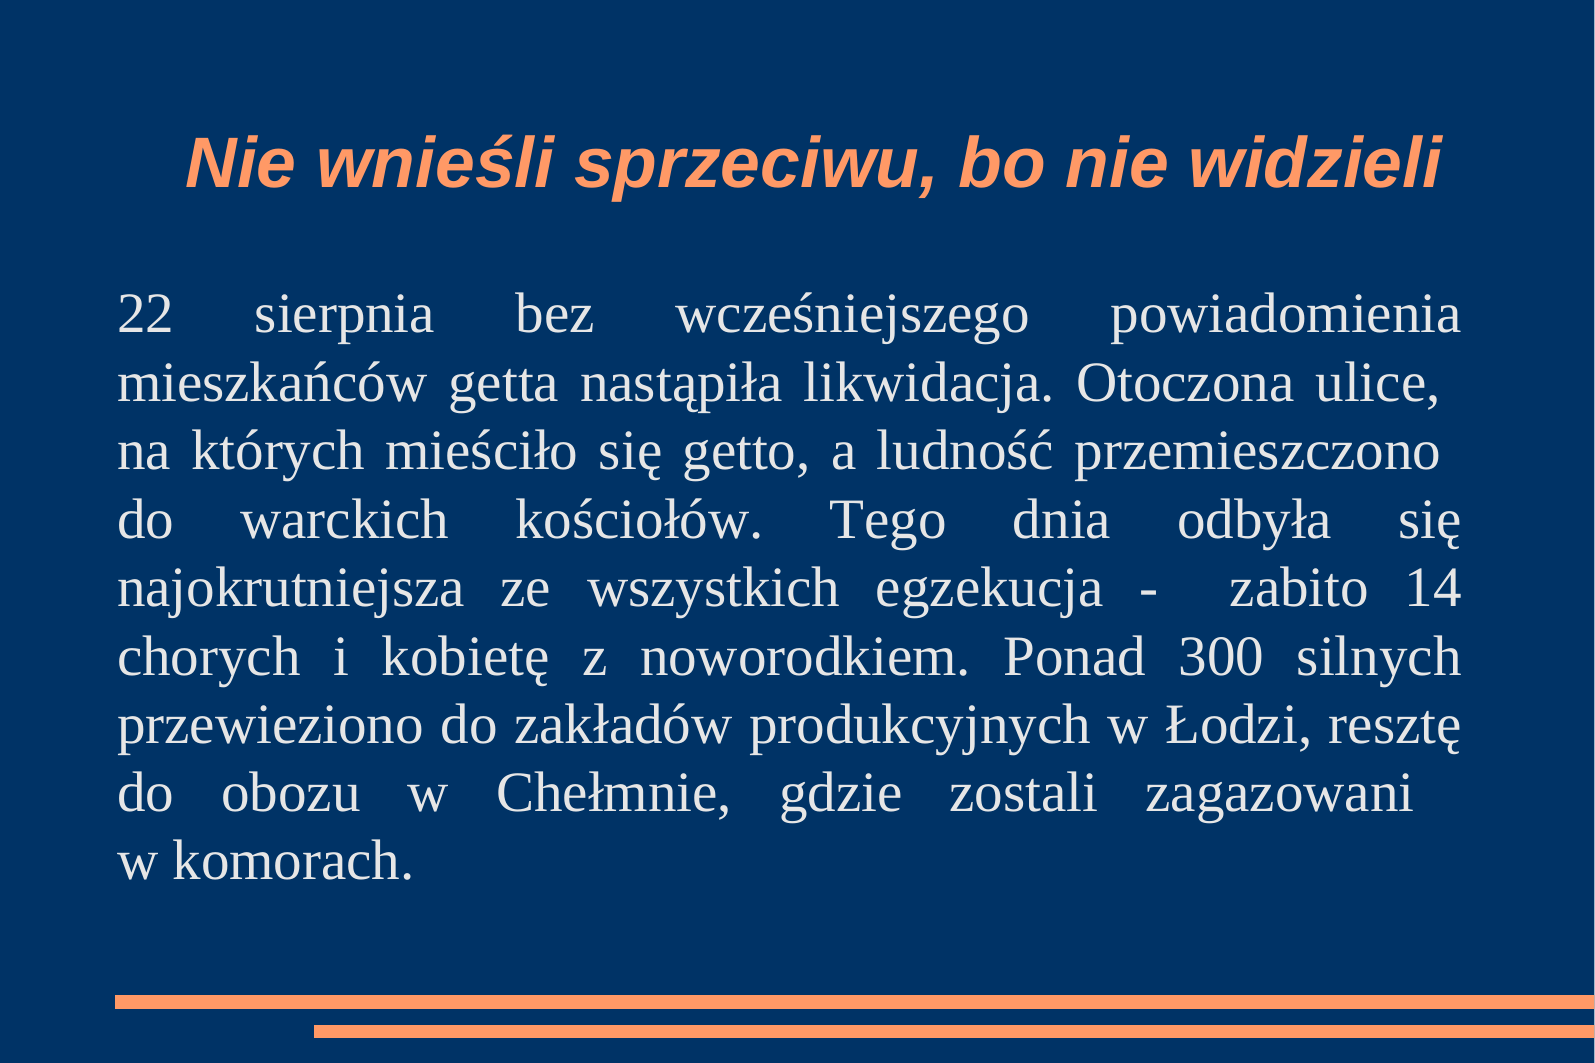

# Nie wnieśli sprzeciwu, bo nie widzieli
22 sierpnia bez wcześniejszego powiadomienia mieszkańców getta nastąpiła likwidacja. Otoczona ulice,
na których mieściło się getto, a ludność przemieszczono
do warckich kościołów. Tego dnia odbyła się najokrutniejsza ze wszystkich egzekucja - zabito 14 chorych i kobietę z noworodkiem. Ponad 300 silnych przewieziono do zakładów produkcyjnych w Łodzi, resztę do obozu w Chełmnie, gdzie zostali zagazowani
w komorach.